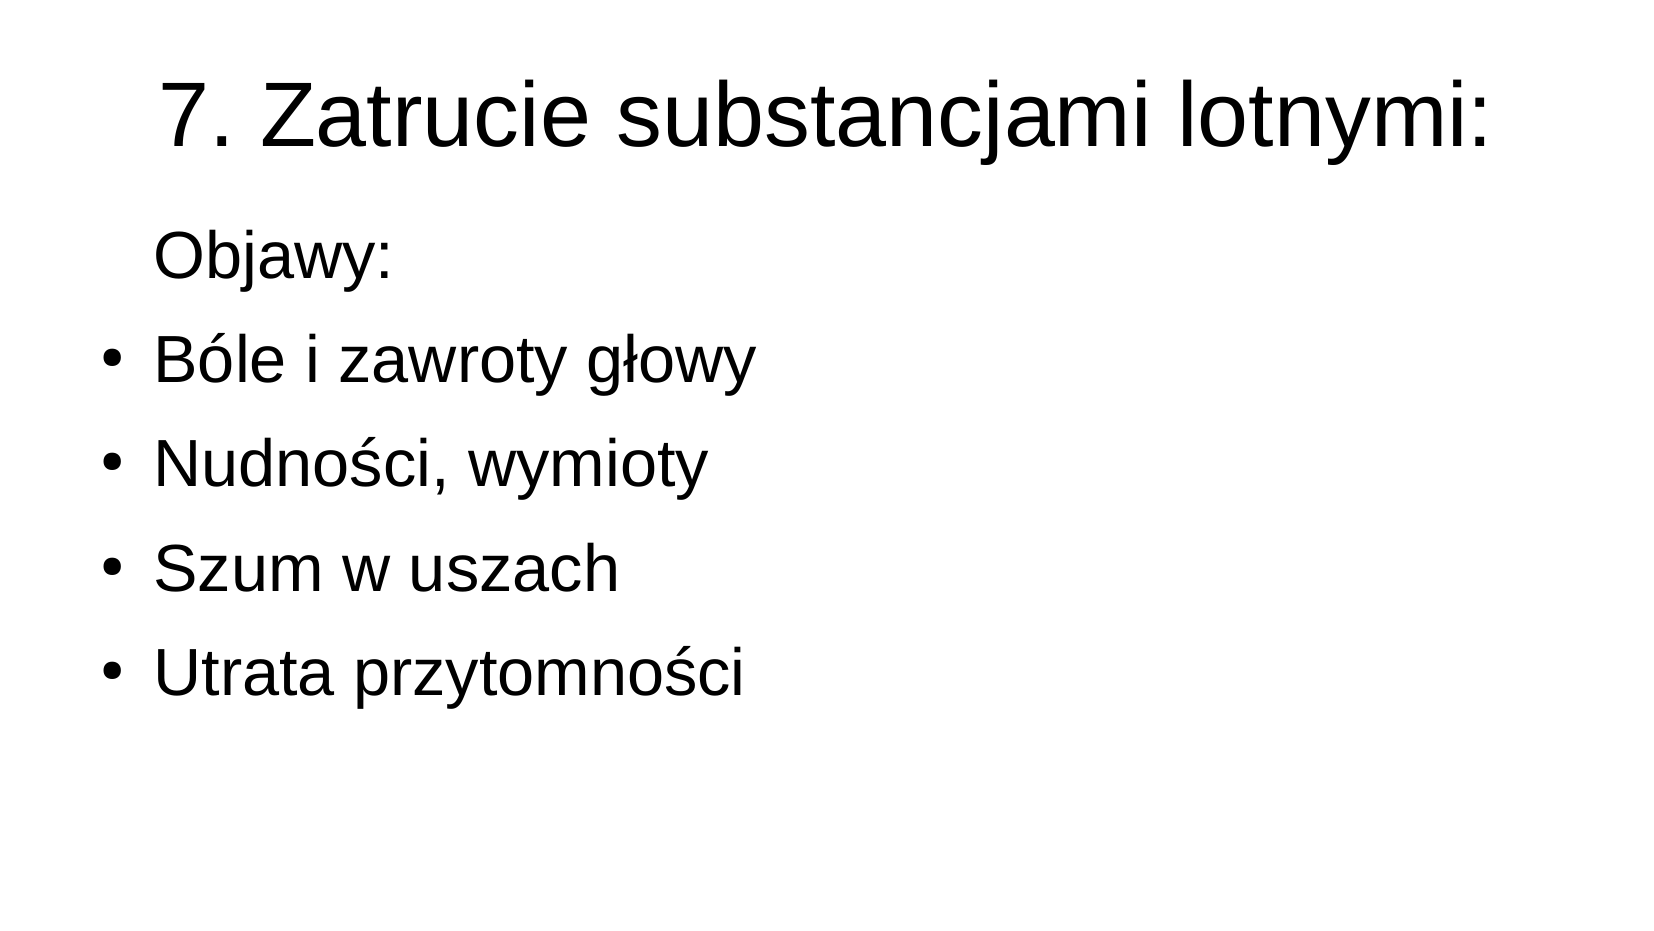

# 7. Zatrucie substancjami lotnymi:
Objawy:
Bóle i zawroty głowy
Nudności, wymioty
Szum w uszach
Utrata przytomności